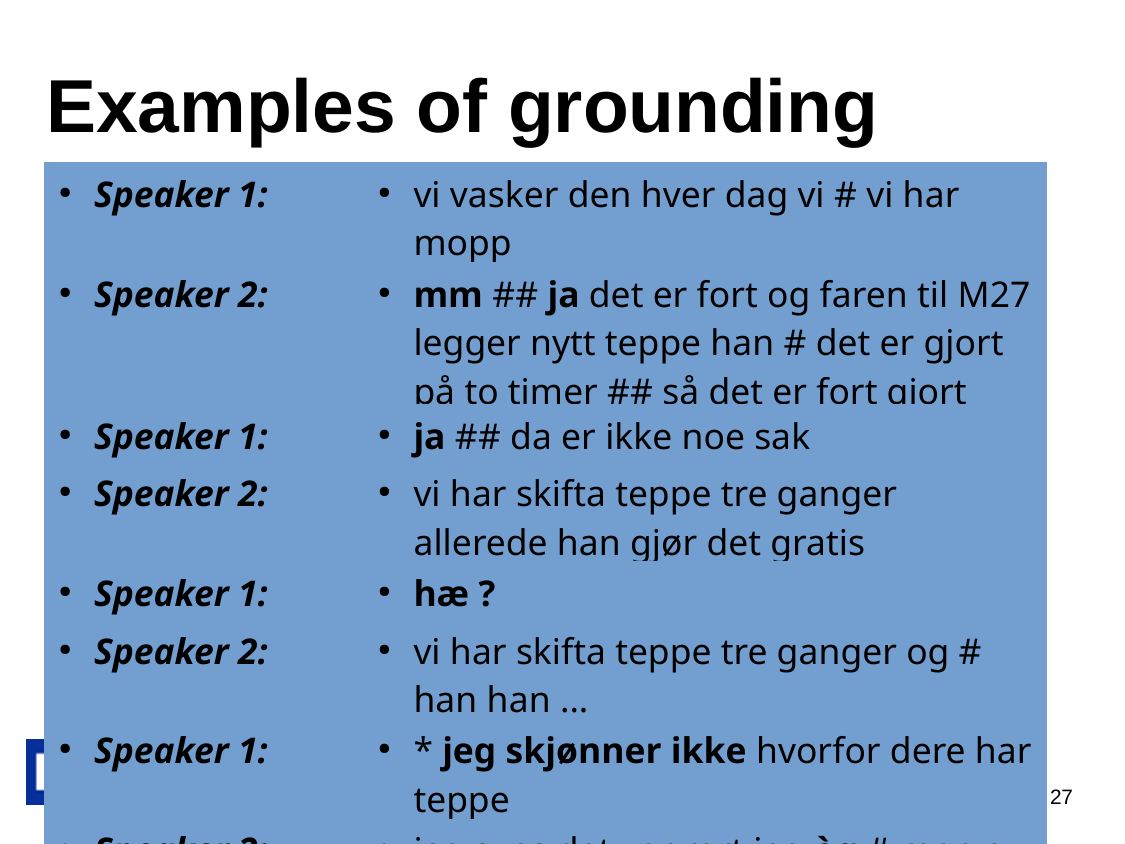

# Examples of grounding
| Speaker 1: | vi vasker den hver dag vi # vi har mopp |
| --- | --- |
| Speaker 2: | mm ## ja det er fort og faren til M27 legger nytt teppe han # det er gjort på to timer ## så det er fort gjort |
| Speaker 1: | ja ## da er ikke noe sak |
| Speaker 2: | vi har skifta teppe tre ganger allerede han gjør det gratis |
| Speaker 1: | hæ ? |
| Speaker 2: | vi har skifta teppe tre ganger og # han han ... |
| Speaker 1: | \* jeg skjønner ikke hvorfor dere har teppe |
| Speaker 2: | jeg syns det var rart jeg òg # men e # (sibilant) |
[«Norske talespråkskorpus - Oslo delen» (NoTa), collected and annotated by the Tekstlaboratoriet]
26